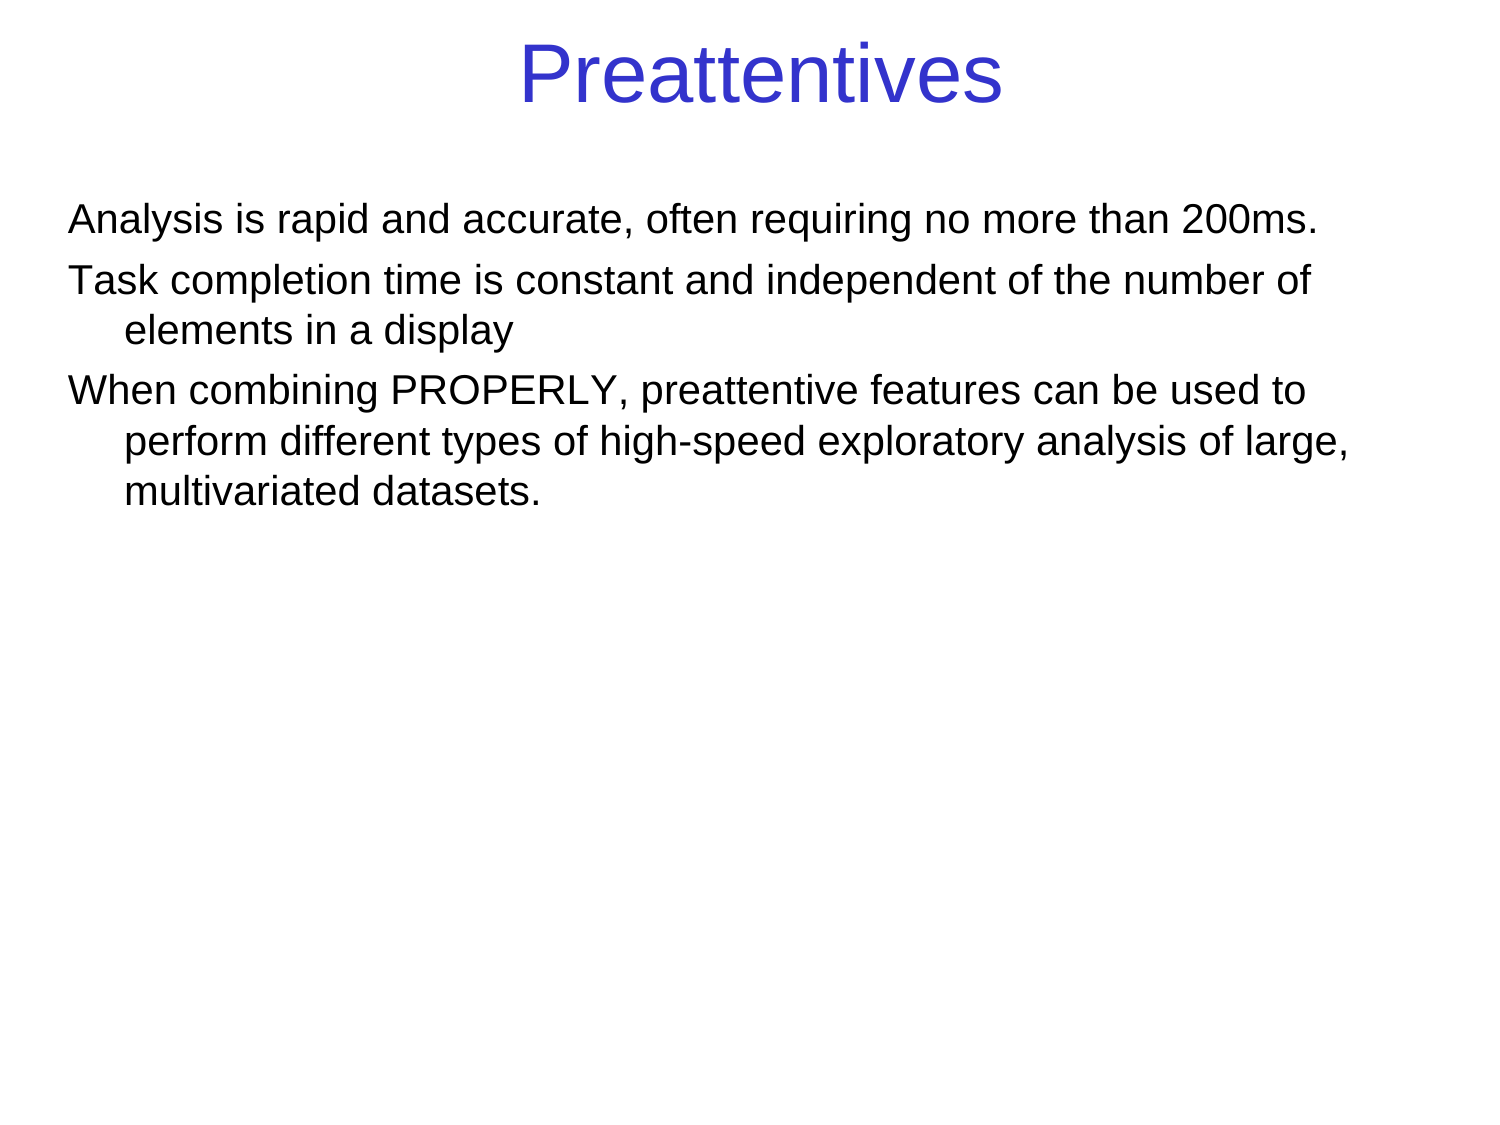

# Preattentives
Analysis is rapid and accurate, often requiring no more than 200ms.
Task completion time is constant and independent of the number of elements in a display
When combining PROPERLY, preattentive features can be used to perform different types of high-speed exploratory analysis of large, multivariated datasets.